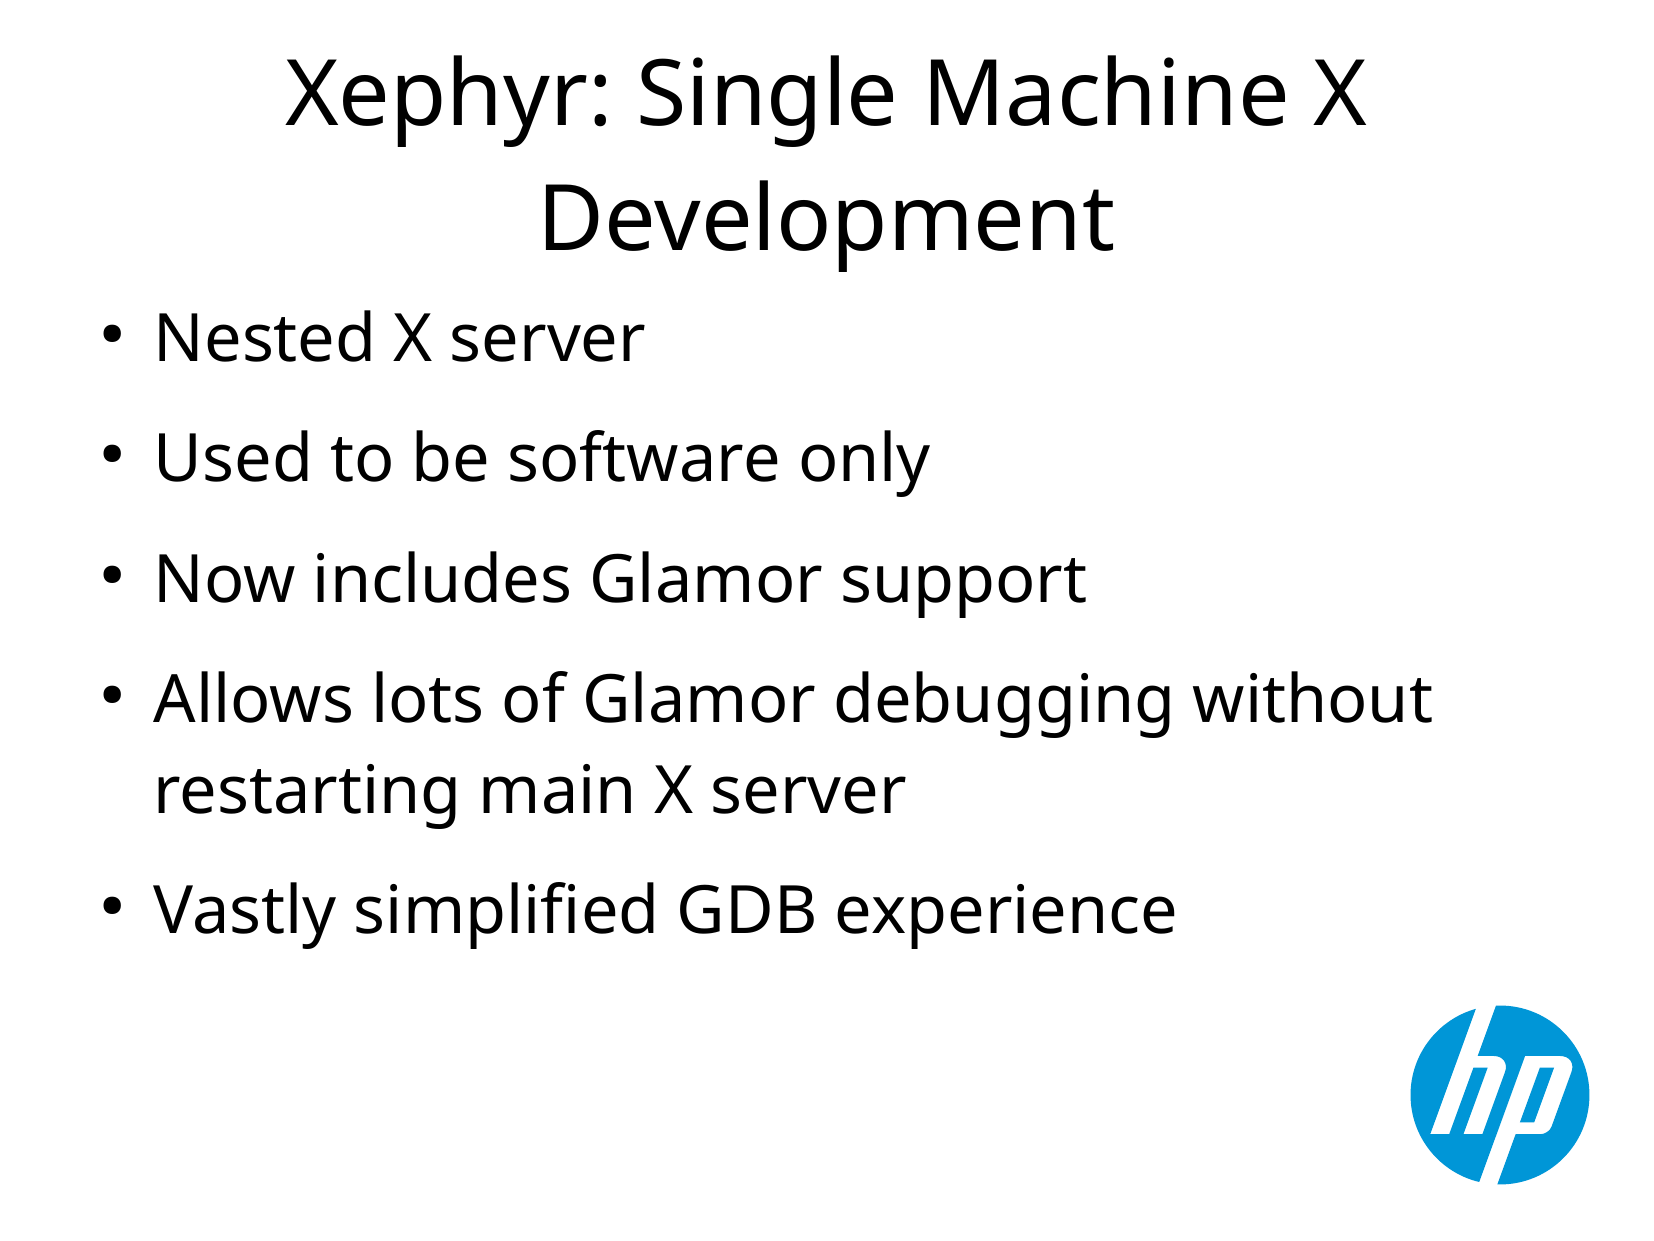

# Xephyr: Single Machine X Development
Nested X server
Used to be software only
Now includes Glamor support
Allows lots of Glamor debugging without restarting main X server
Vastly simplified GDB experience